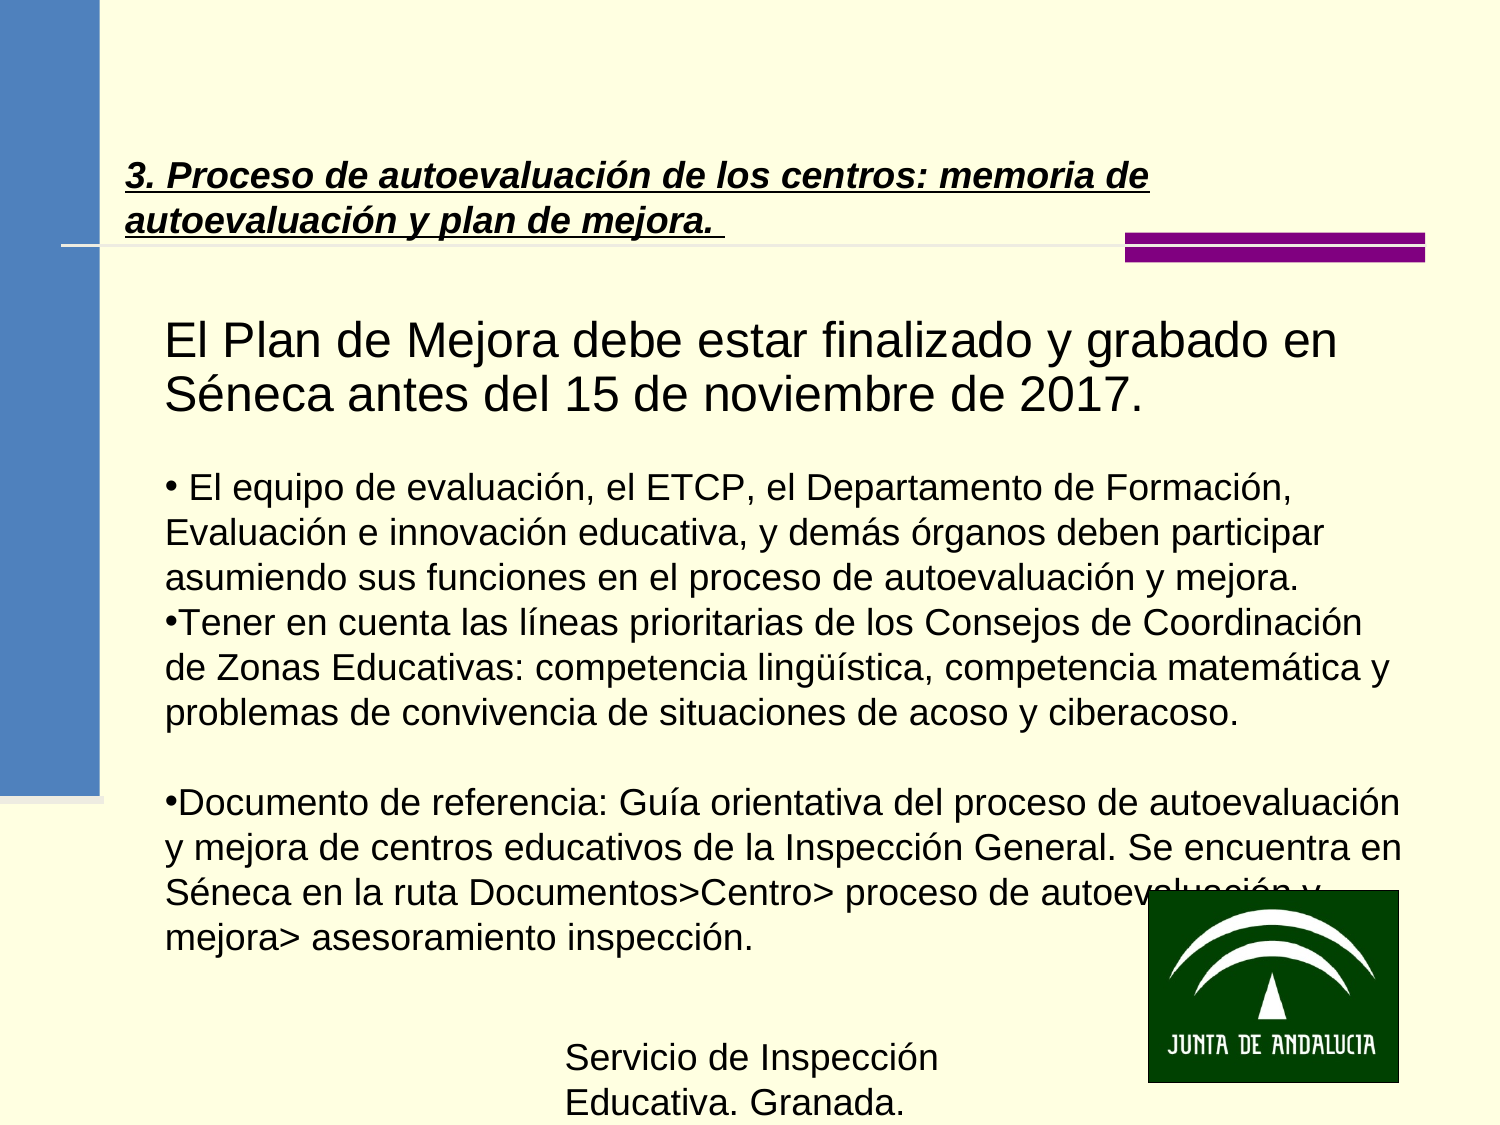

3. Proceso de autoevaluación de los centros: memoria de autoevaluación y plan de mejora.
El Plan de Mejora debe estar finalizado y grabado en Séneca antes del 15 de noviembre de 2017.
 El equipo de evaluación, el ETCP, el Departamento de Formación, Evaluación e innovación educativa, y demás órganos deben participar asumiendo sus funciones en el proceso de autoevaluación y mejora.
Tener en cuenta las líneas prioritarias de los Consejos de Coordinación de Zonas Educativas: competencia lingüística, competencia matemática y problemas de convivencia de situaciones de acoso y ciberacoso.
Documento de referencia: Guía orientativa del proceso de autoevaluación y mejora de centros educativos de la Inspección General. Se encuentra en Séneca en la ruta Documentos>Centro> proceso de autoevaluación y mejora> asesoramiento inspección.
Servicio de Inspección Educativa. Granada.